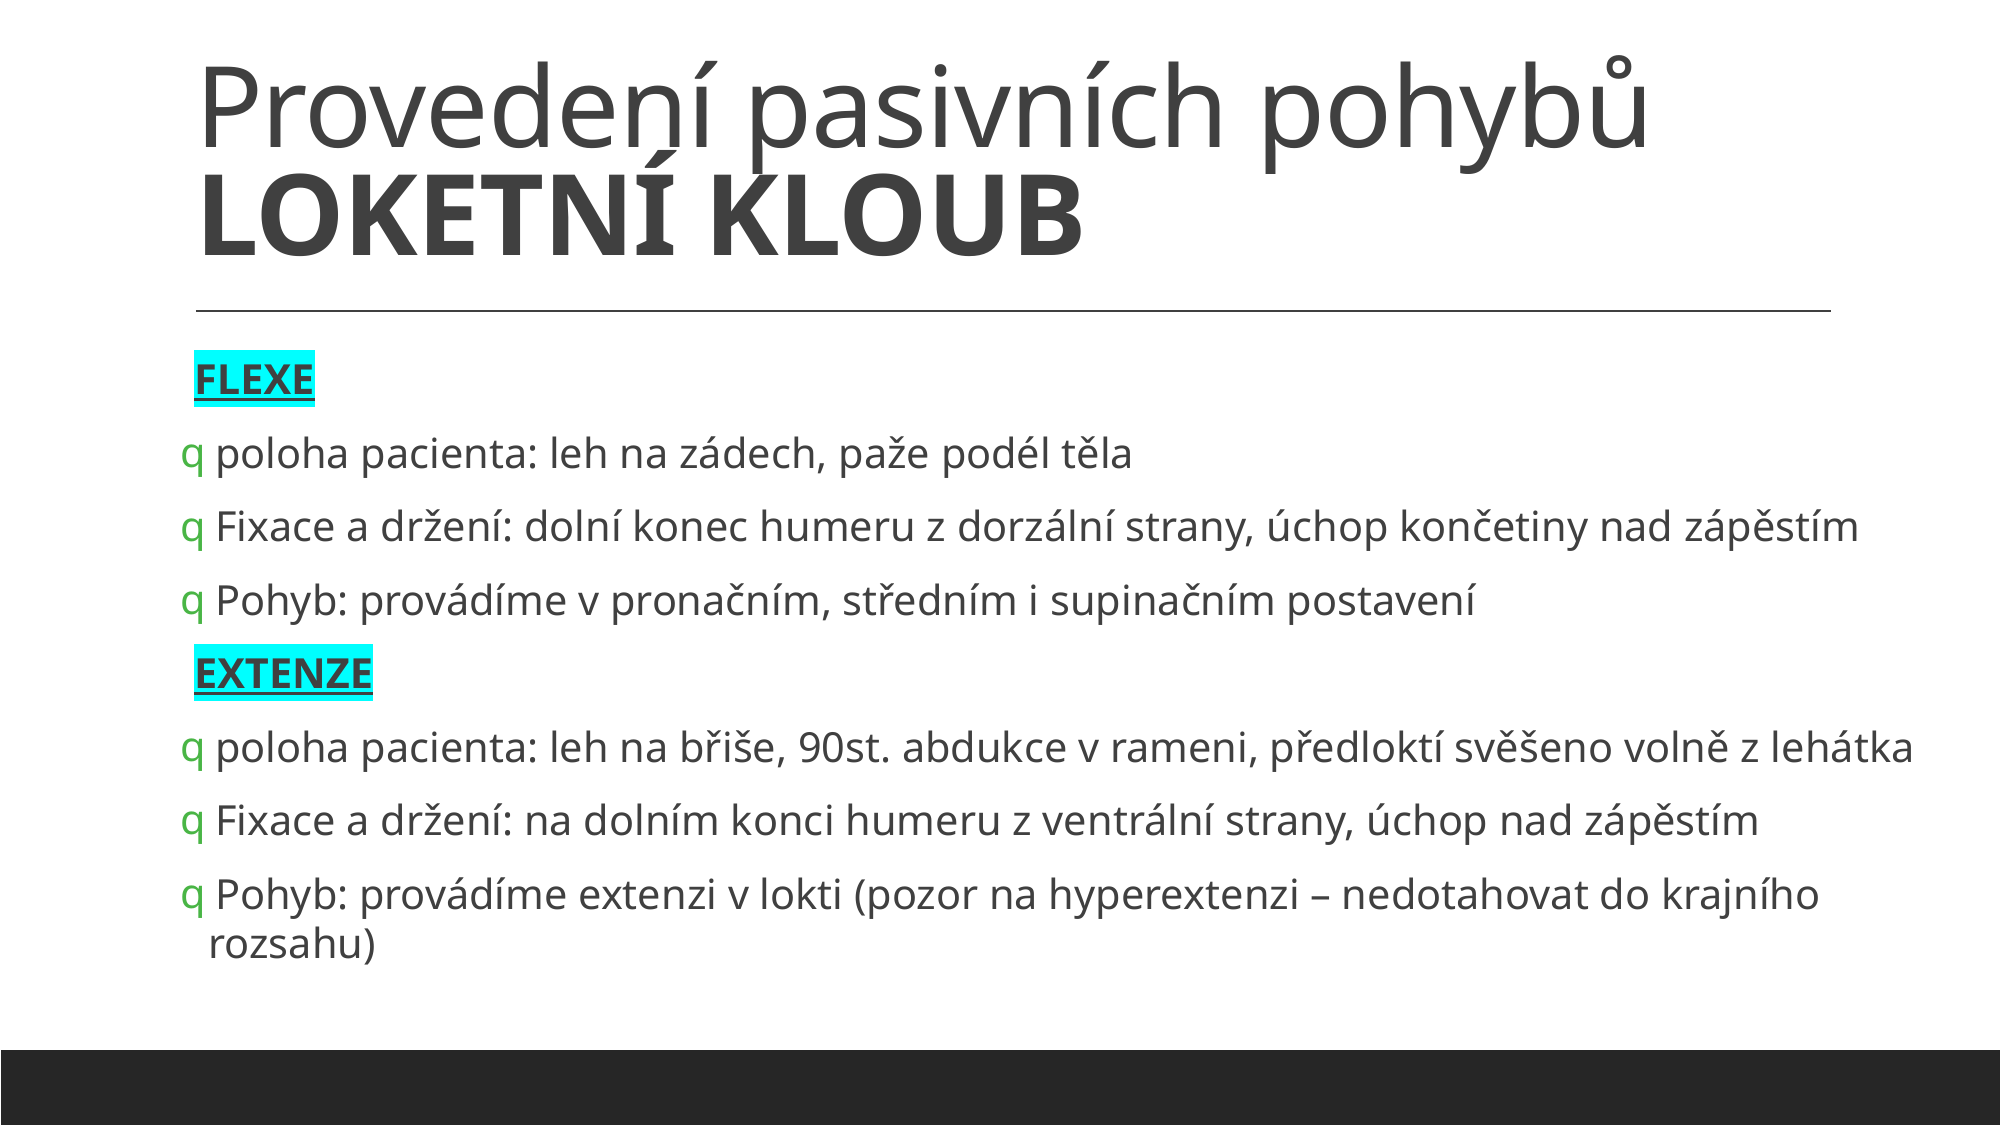

# Provedení pasivních pohybů LOKETNÍ KLOUB
FLEXE
 poloha pacienta: leh na zádech, paže podél těla
 Fixace a držení: dolní konec humeru z dorzální strany, úchop končetiny nad zápěstím
 Pohyb: provádíme v pronačním, středním i supinačním postavení
EXTENZE
 poloha pacienta: leh na břiše, 90st. abdukce v rameni, předloktí svěšeno volně z lehátka
 Fixace a držení: na dolním konci humeru z ventrální strany, úchop nad zápěstím
 Pohyb: provádíme extenzi v lokti (pozor na hyperextenzi – nedotahovat do krajního rozsahu)